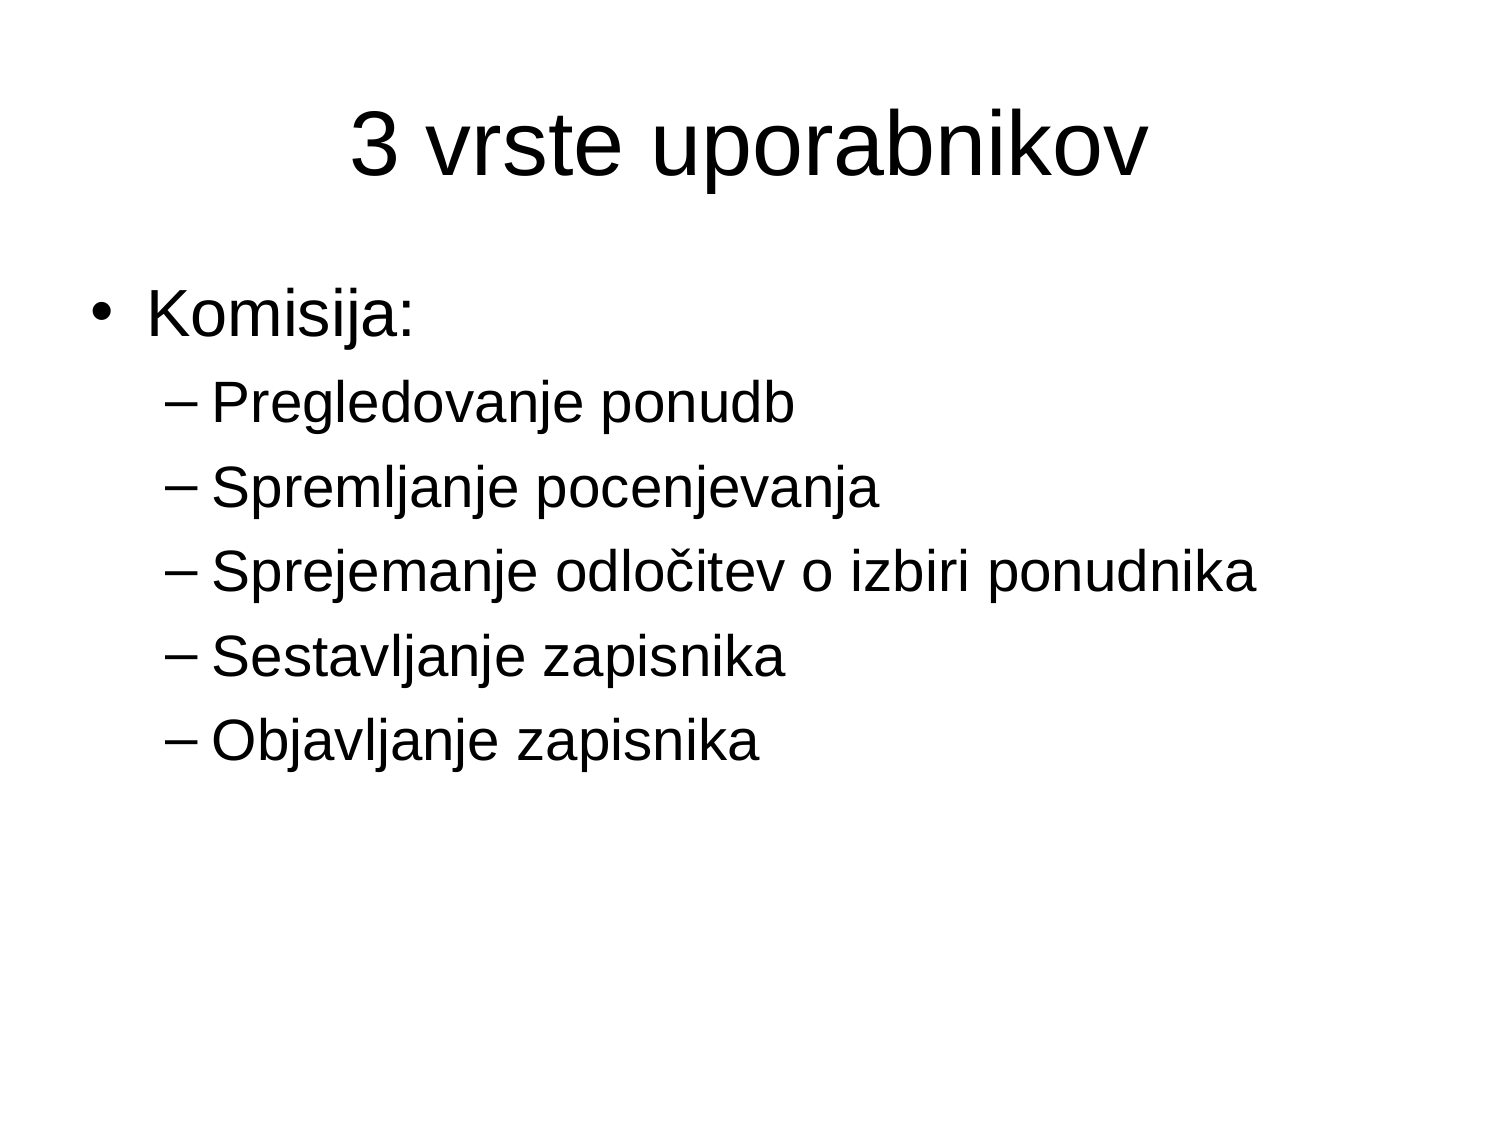

# 3 vrste uporabnikov
Komisija:
Pregledovanje ponudb
Spremljanje pocenjevanja
Sprejemanje odločitev o izbiri ponudnika
Sestavljanje zapisnika
Objavljanje zapisnika